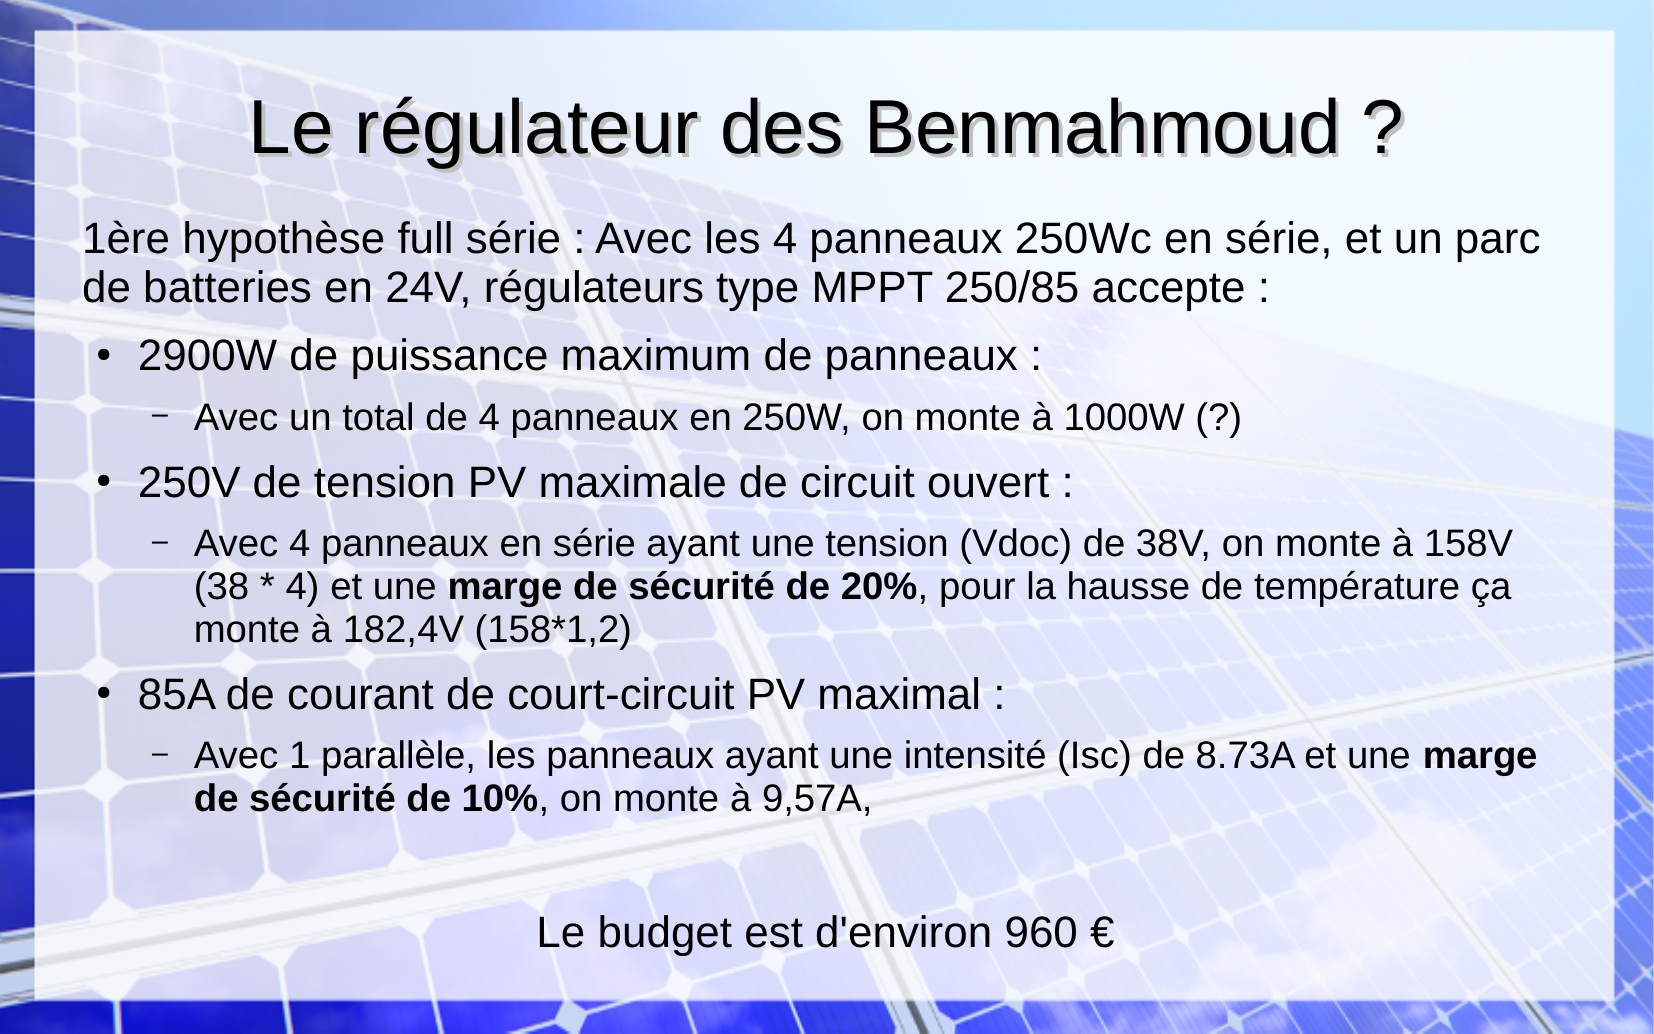

# Le régulateur des Benmahmoud ?
1ère hypothèse full série : Avec les 4 panneaux 250Wc en série, et un parc de batteries en 24V, régulateurs type MPPT 250/85 accepte :
2900W de puissance maximum de panneaux :
Avec un total de 4 panneaux en 250W, on monte à 1000W (?)
250V de tension PV maximale de circuit ouvert :
Avec 4 panneaux en série ayant une tension (Vdoc) de 38V, on monte à 158V (38 * 4) et une marge de sécurité de 20%, pour la hausse de température ça monte à 182,4V (158*1,2)
85A de courant de court-circuit PV maximal :
Avec 1 parallèle, les panneaux ayant une intensité (Isc) de 8.73A et une marge de sécurité de 10%, on monte à 9,57A,
Le budget est d'environ 960 €